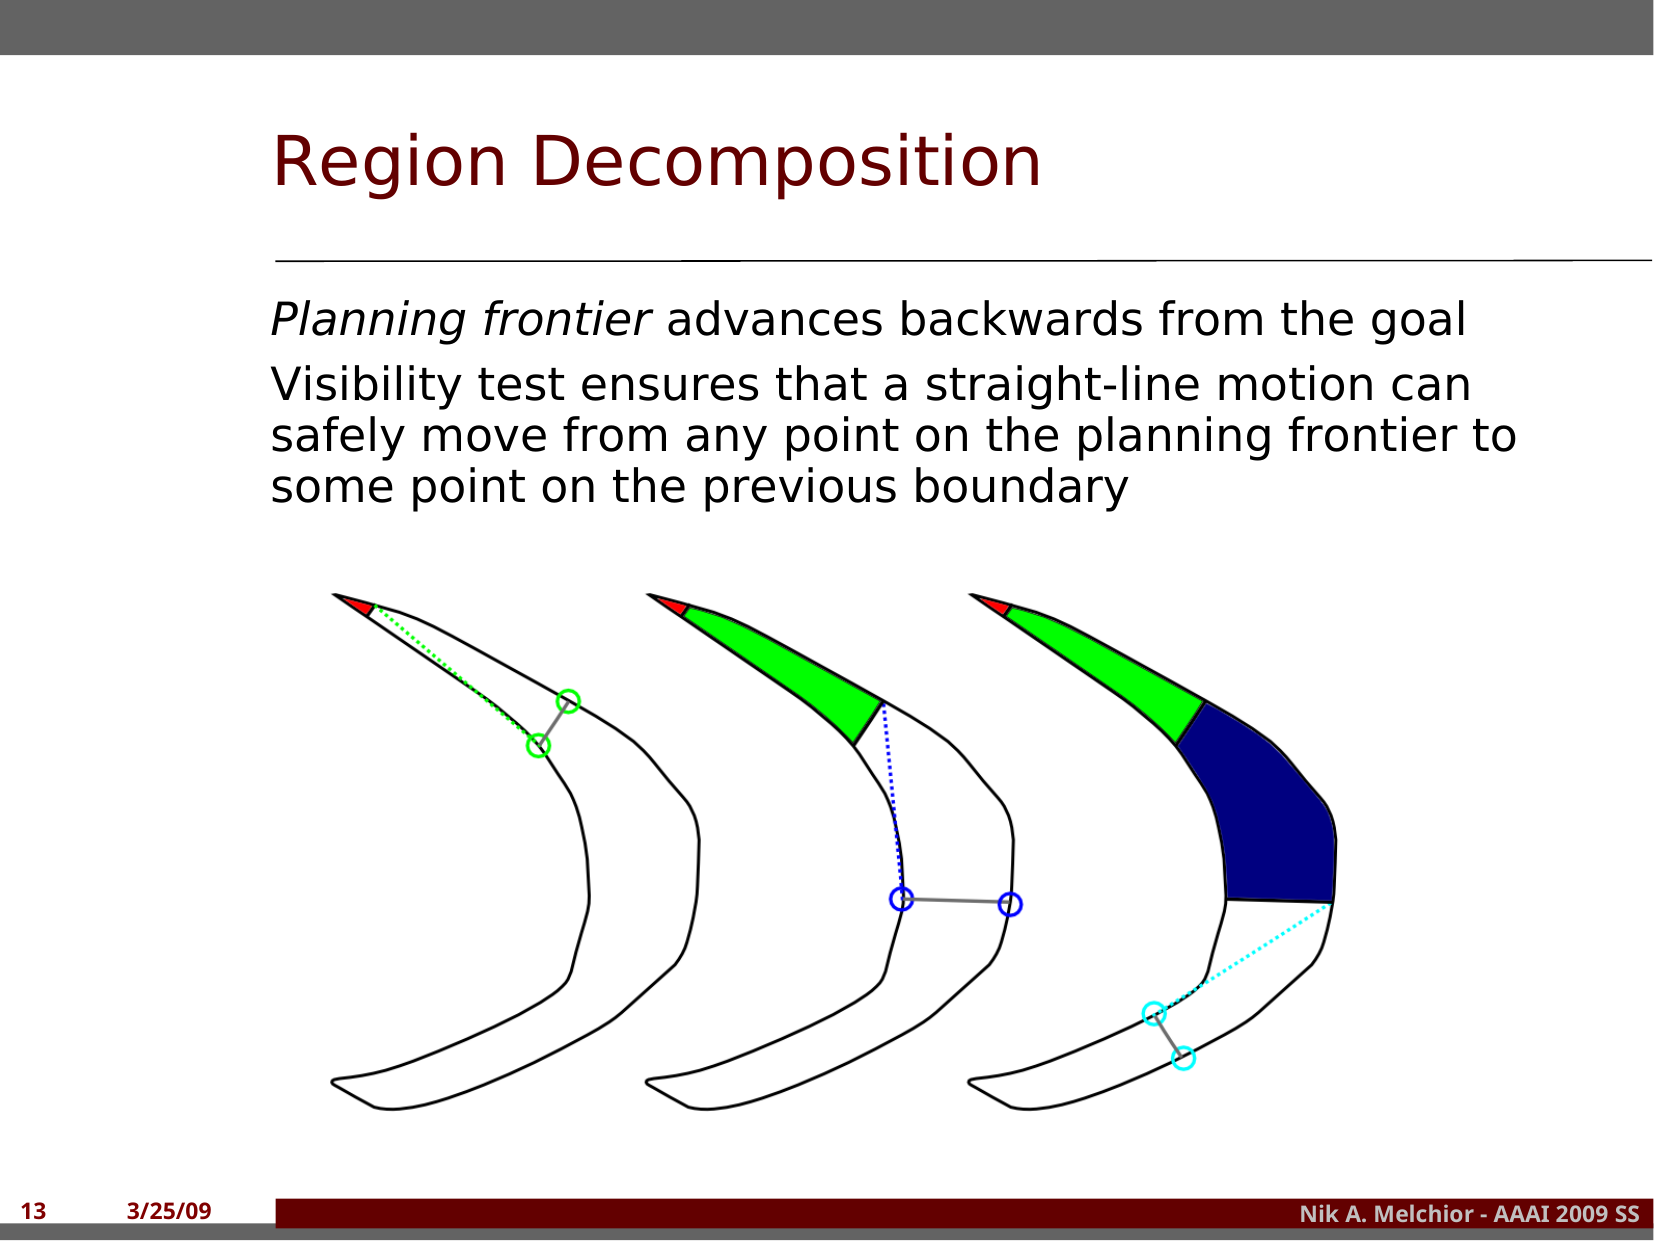

# Region Decomposition
Planning frontier advances backwards from the goal
Visibility test ensures that a straight-line motion can safely move from any point on the planning frontier to some point on the previous boundary
13
3/25/09
Nik A. Melchior - AAAI 2009 SS